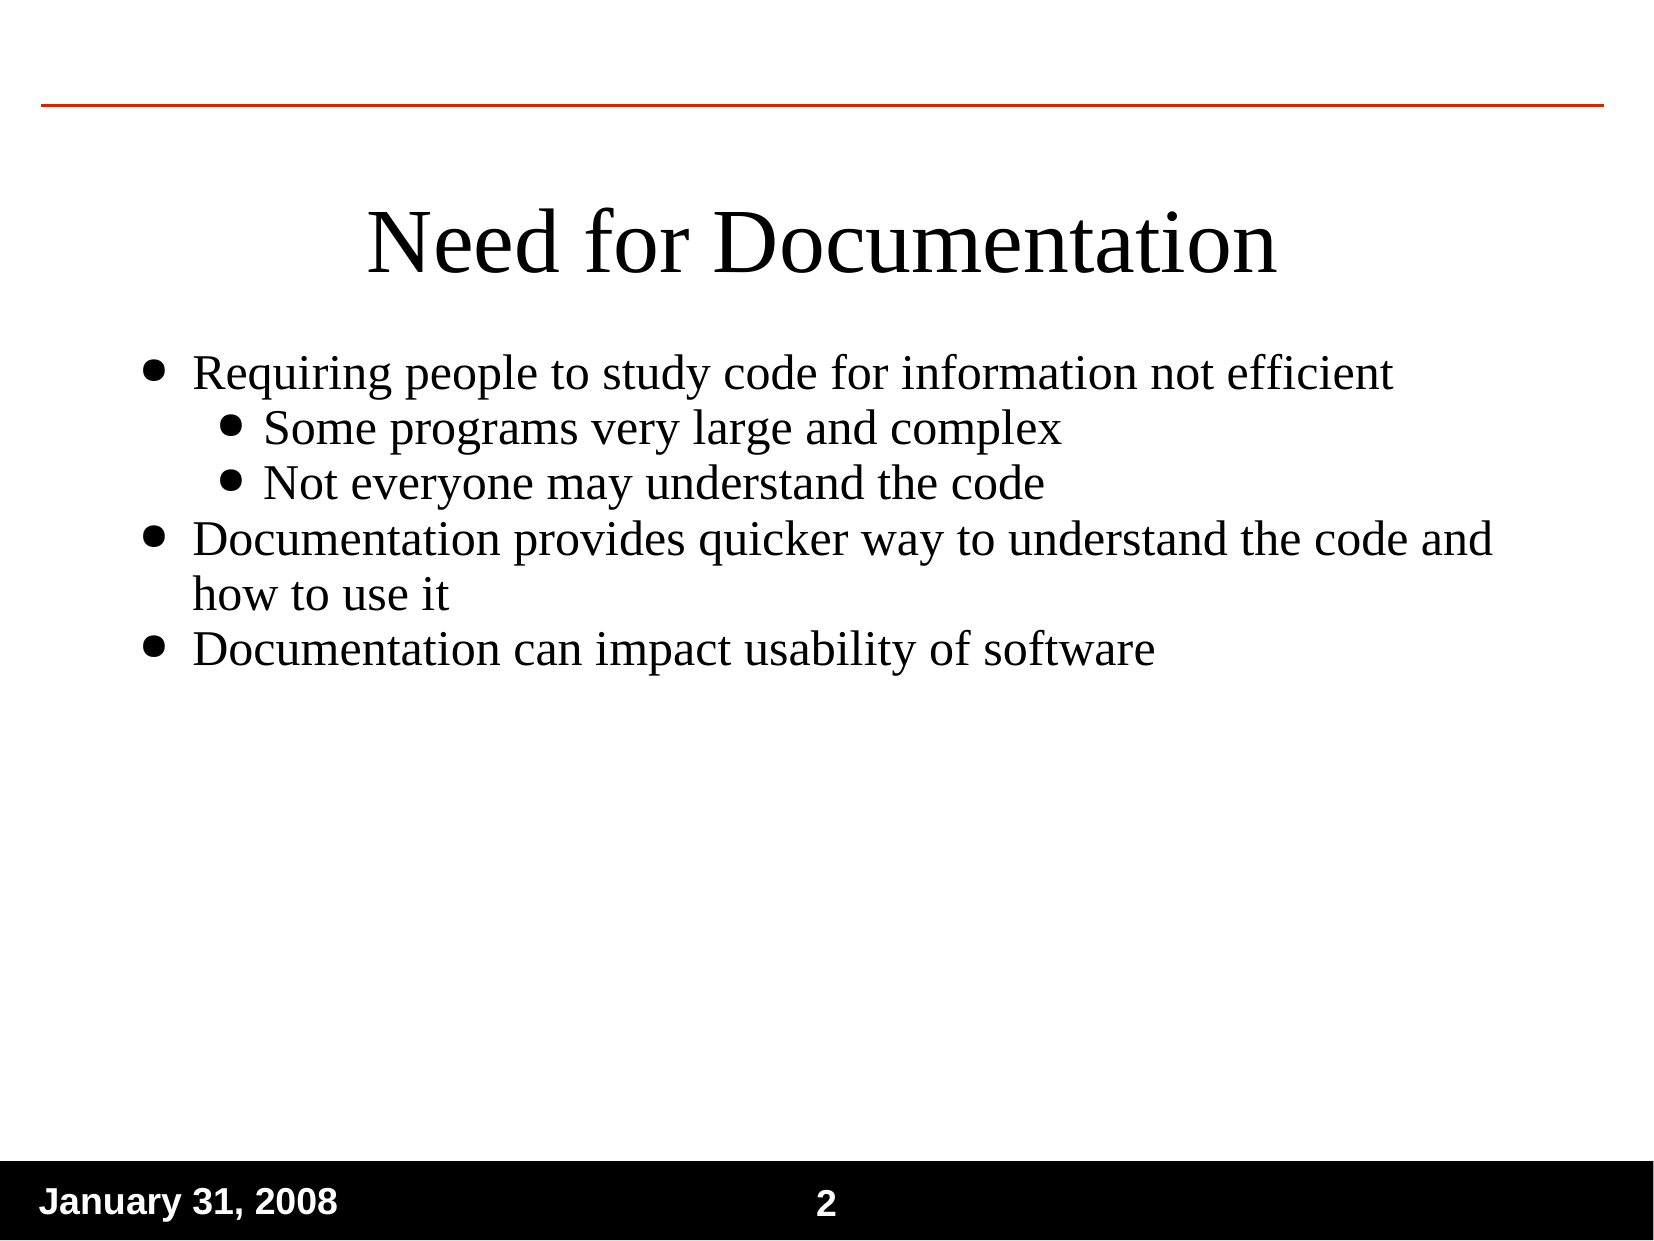

# Need for Documentation
Requiring people to study code for information not efficient
Some programs very large and complex
Not everyone may understand the code
Documentation provides quicker way to understand the code and how to use it
Documentation can impact usability of software